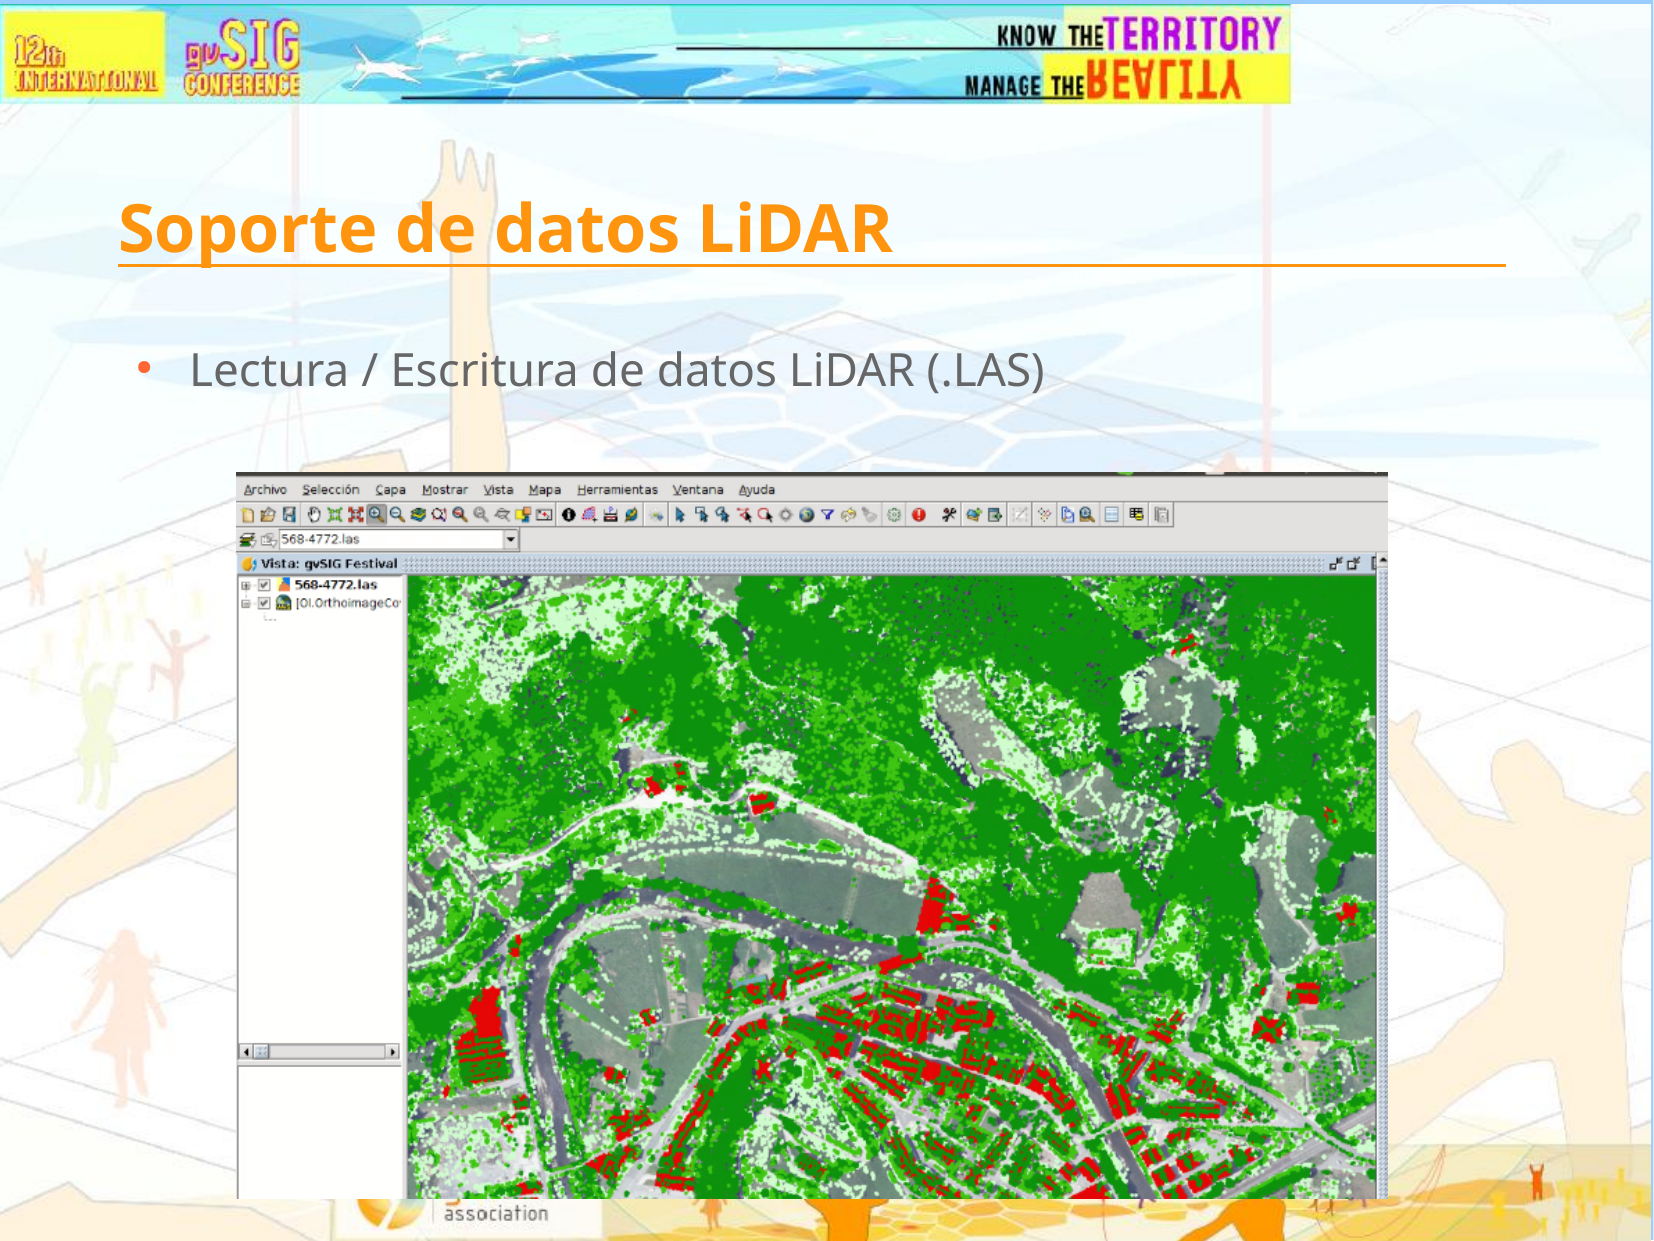

# Soporte de datos LiDAR
Lectura / Escritura de datos LiDAR (.LAS)